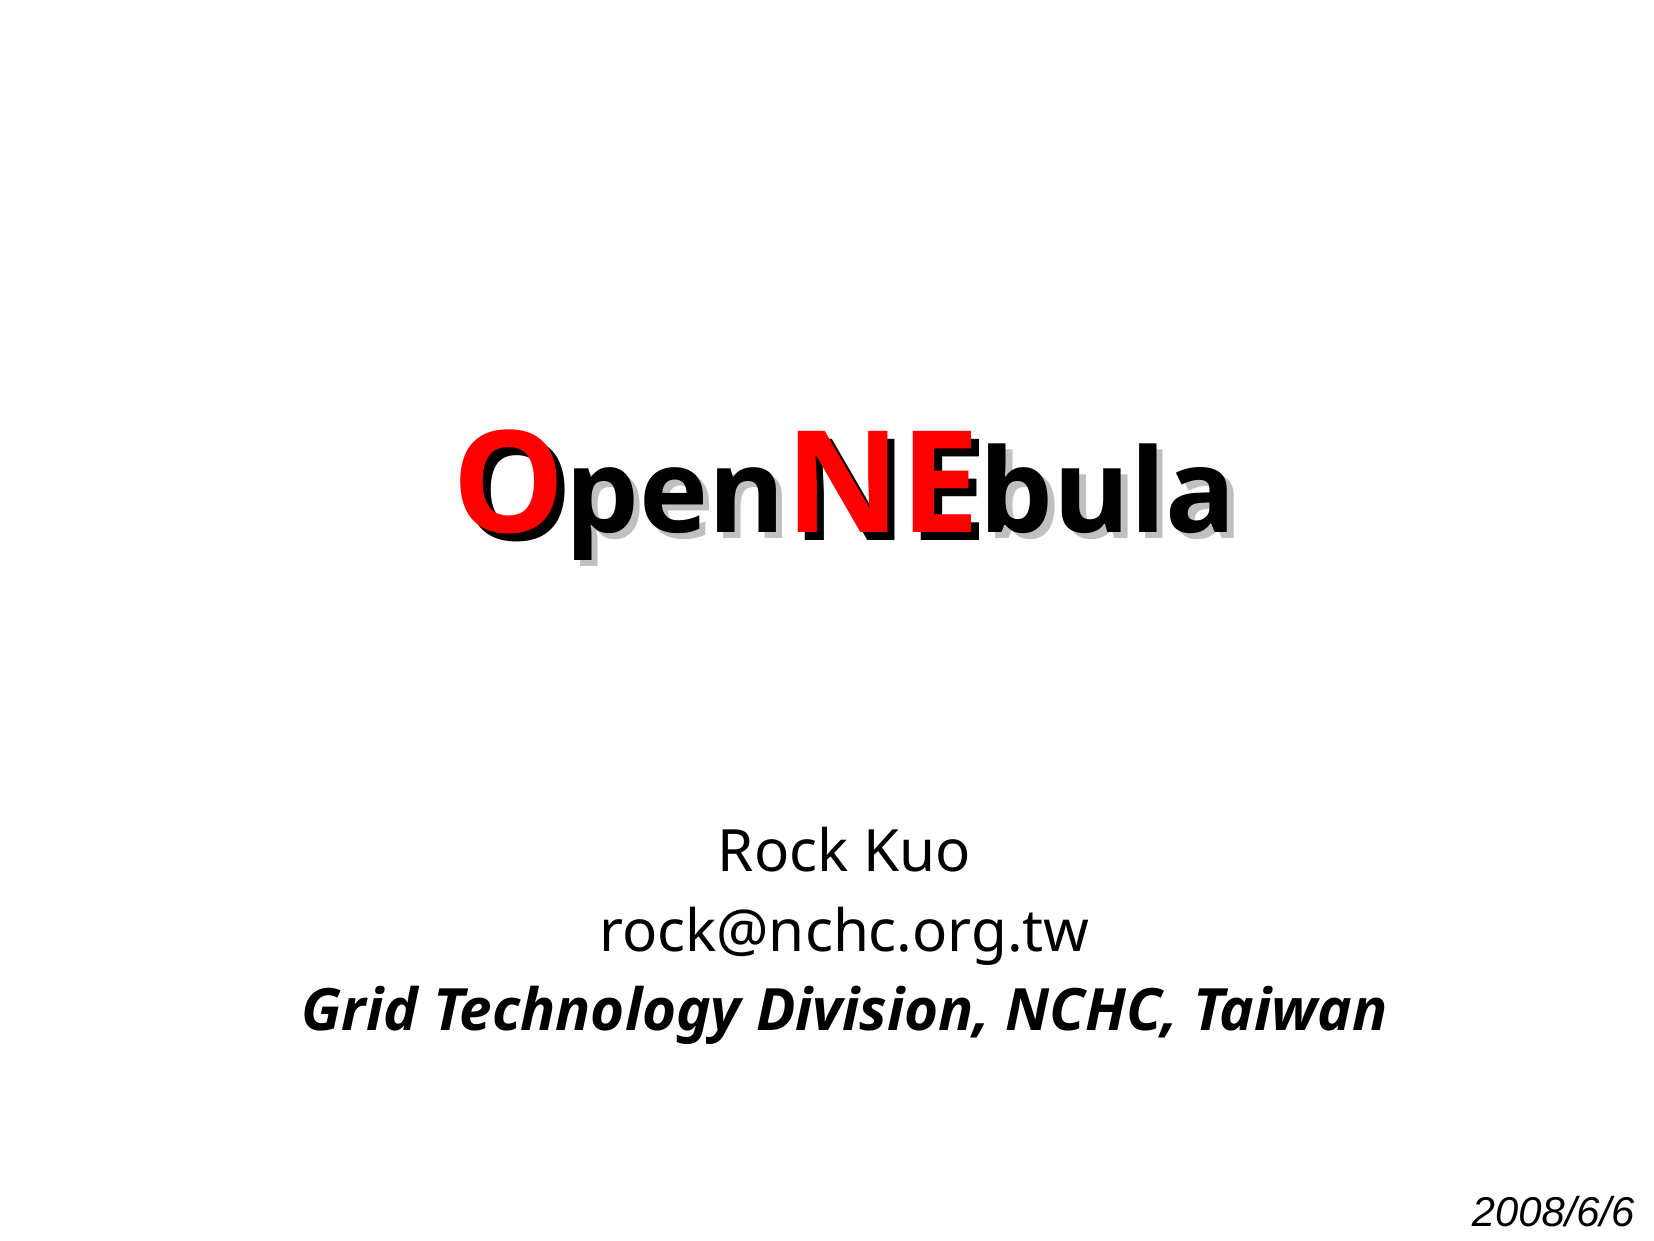

# OpenNEbula
Rock Kuo
rock@nchc.org.tw
Grid Technology Division, NCHC, Taiwan
2008/6/6